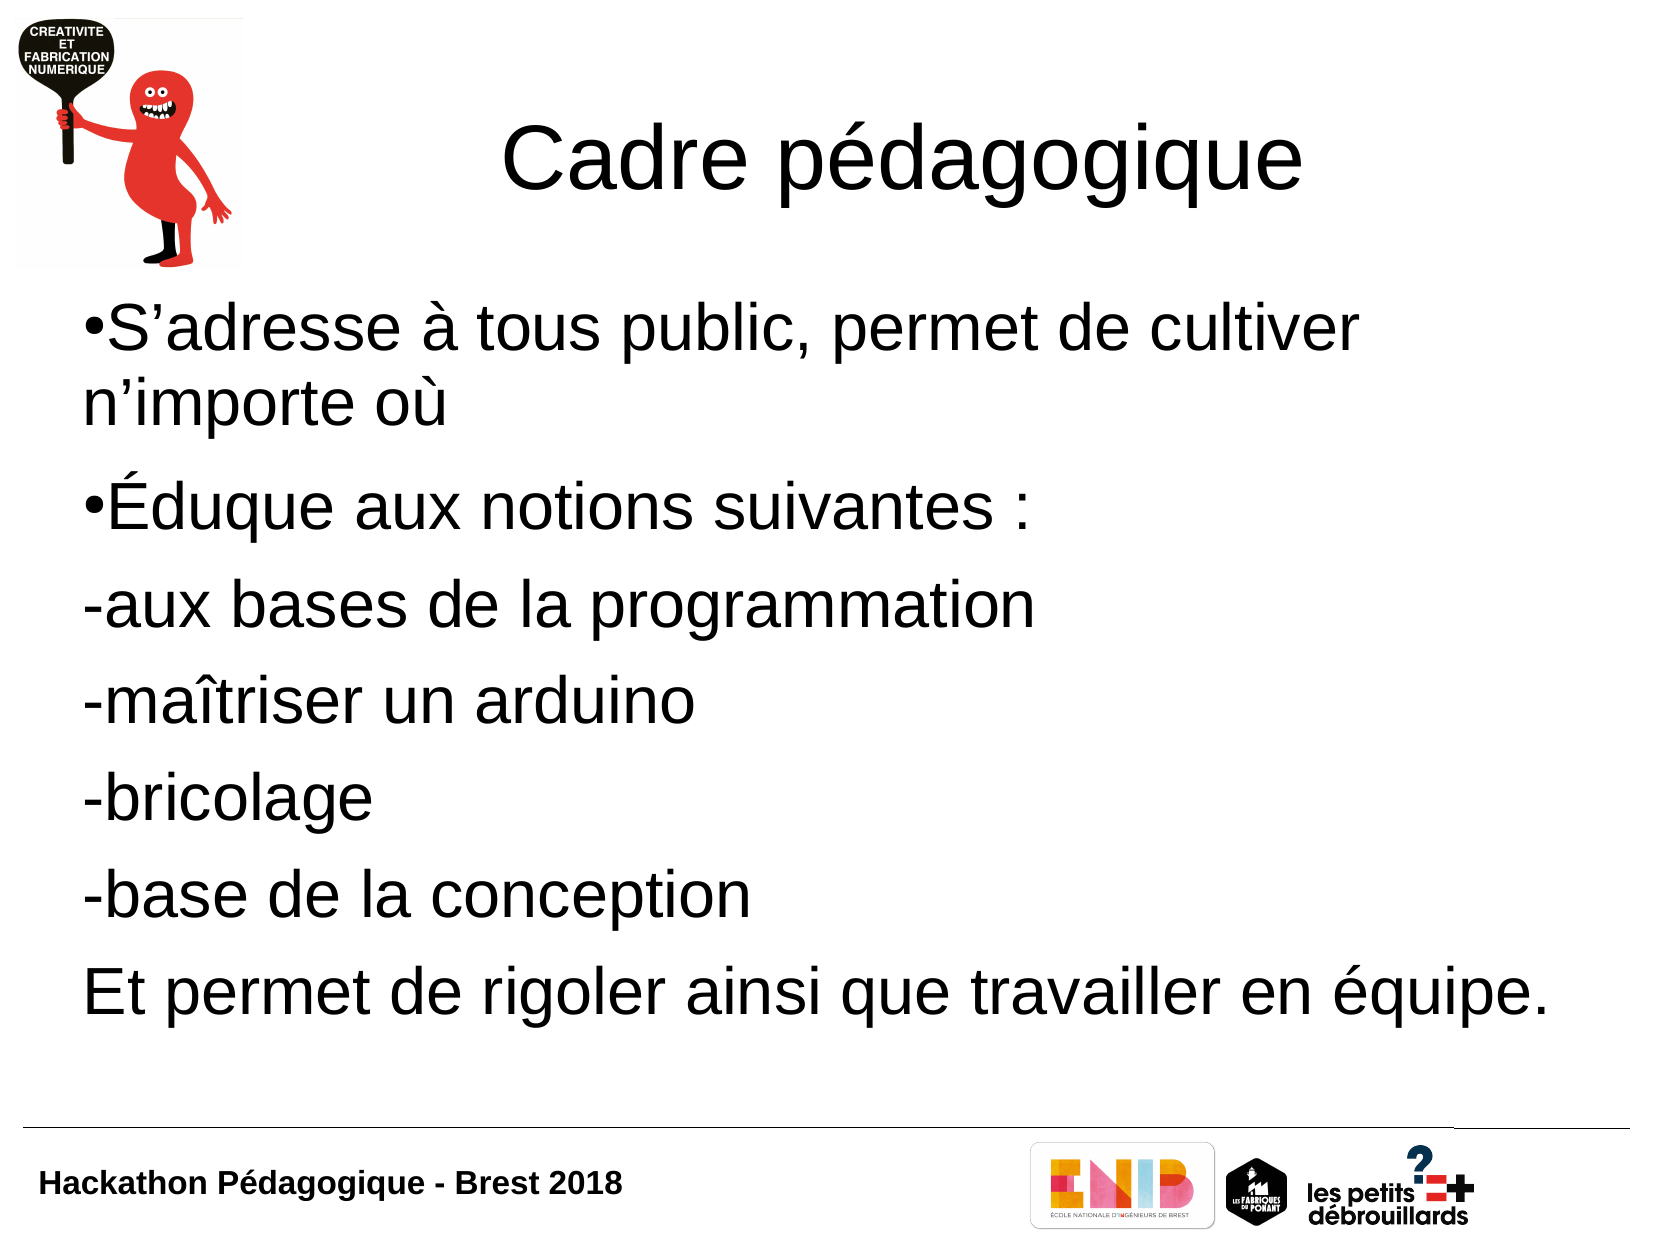

# Cadre pédagogique
S’adresse à tous public, permet de cultiver n’importe où
Éduque aux notions suivantes :
-aux bases de la programmation
-maîtriser un arduino
-bricolage
-base de la conception
Et permet de rigoler ainsi que travailler en équipe.
Hackathon Pédagogique - Brest 2018